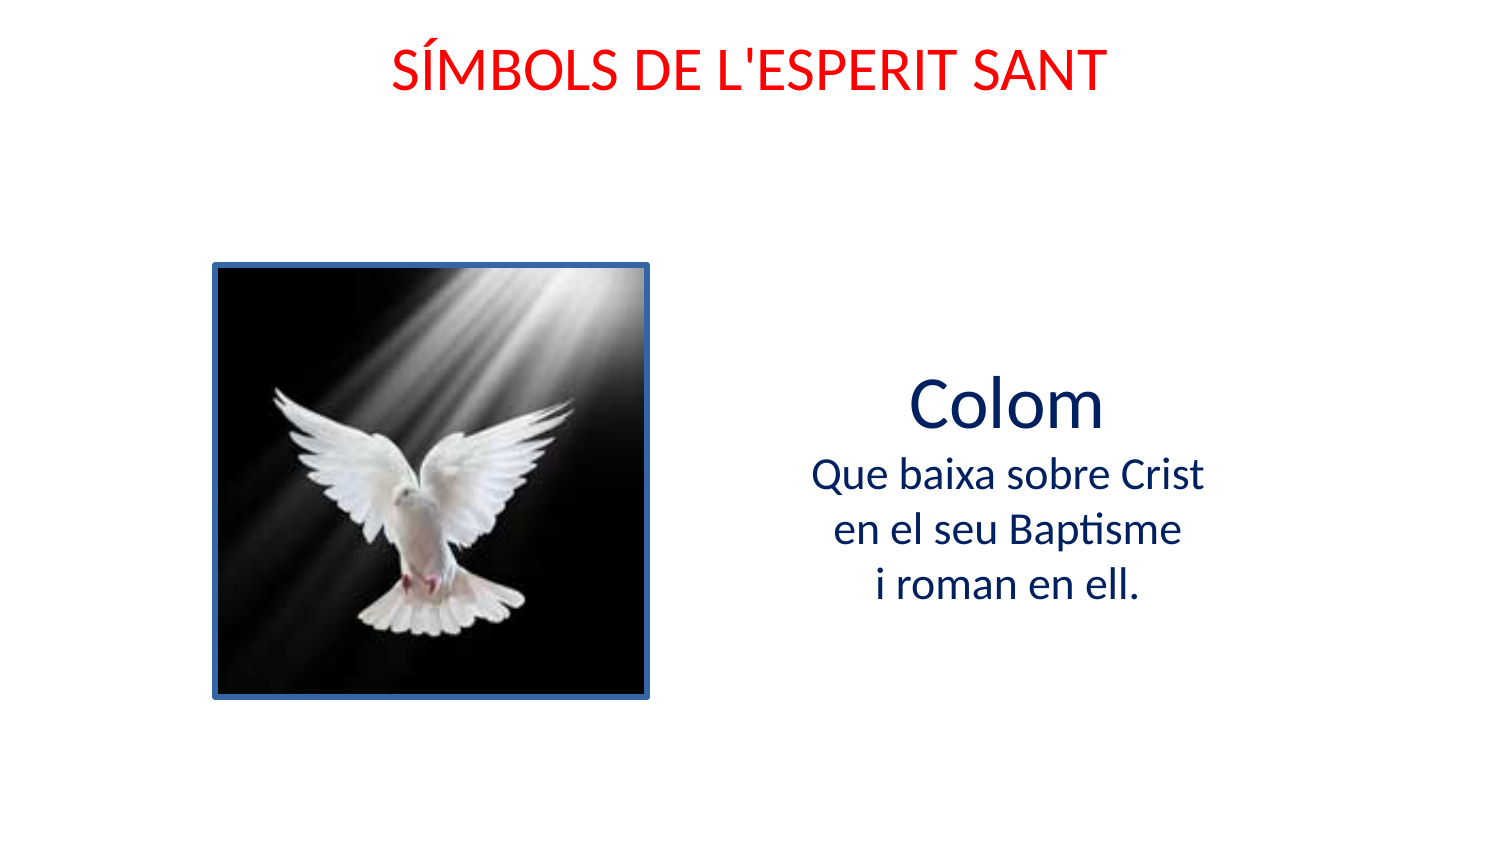

SÍMBOLS DE L'ESPERIT SANT
Colom
Que baixa sobre Crist
en el seu Baptisme
i roman en ell.